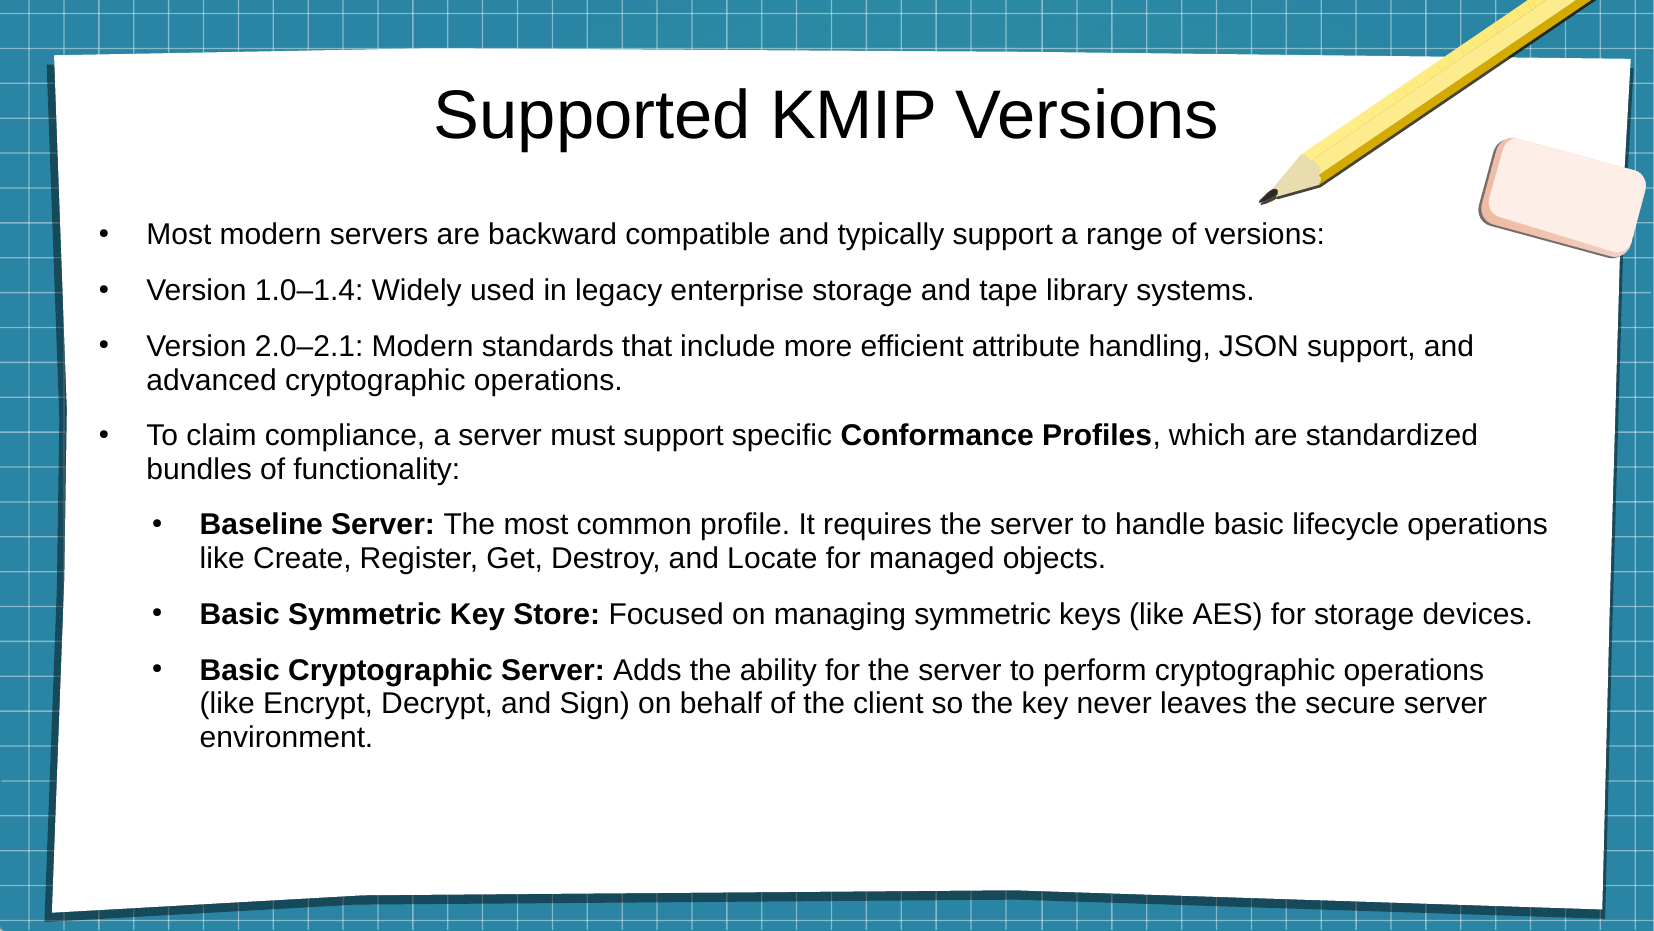

# Supported KMIP Versions
Most modern servers are backward compatible and typically support a range of versions:
Version 1.0–1.4: Widely used in legacy enterprise storage and tape library systems.
Version 2.0–2.1: Modern standards that include more efficient attribute handling, JSON support, and advanced cryptographic operations.
To claim compliance, a server must support specific Conformance Profiles, which are standardized bundles of functionality:
Baseline Server: The most common profile. It requires the server to handle basic lifecycle operations like Create, Register, Get, Destroy, and Locate for managed objects.
Basic Symmetric Key Store: Focused on managing symmetric keys (like AES) for storage devices.
Basic Cryptographic Server: Adds the ability for the server to perform cryptographic operations (like Encrypt, Decrypt, and Sign) on behalf of the client so the key never leaves the secure server environment.